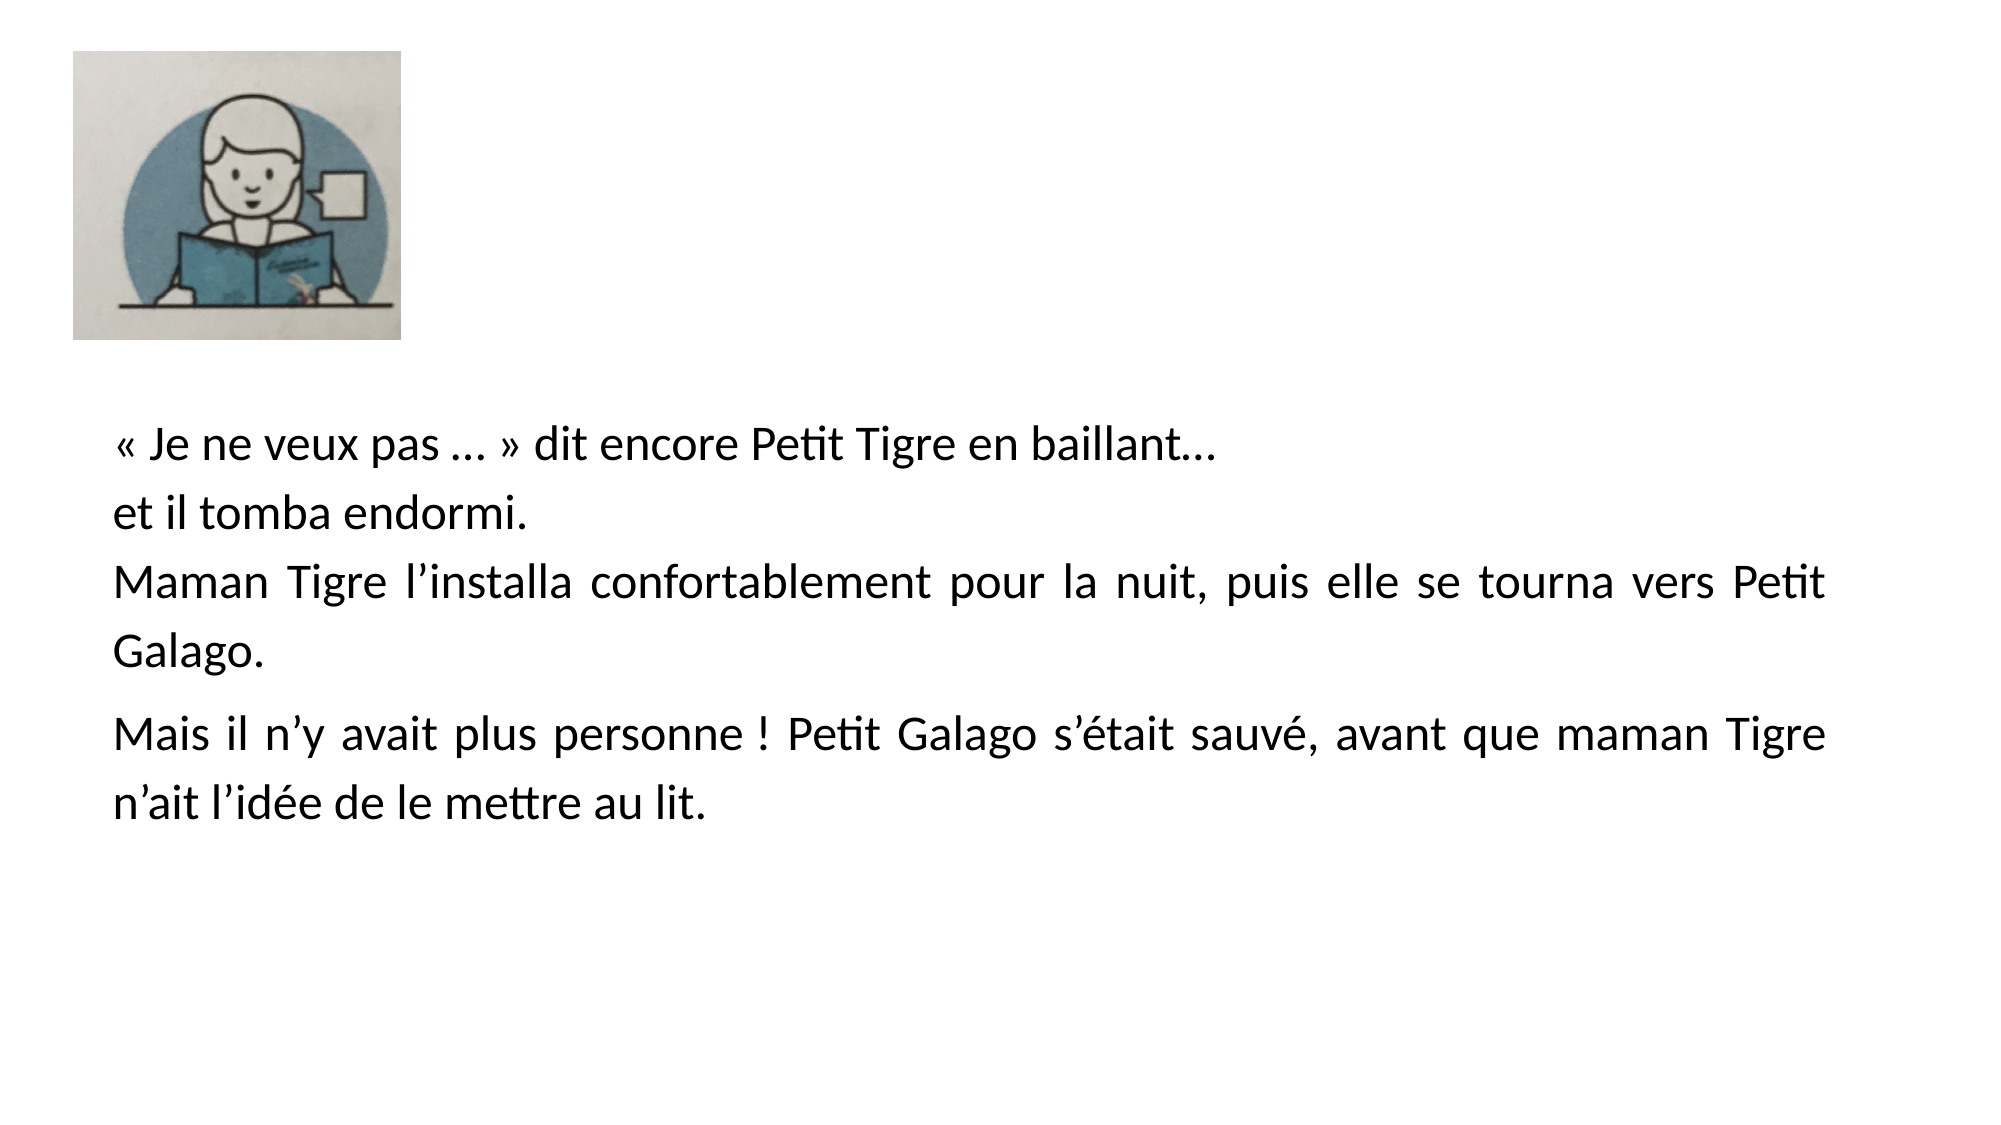

« Je ne veux pas … » dit encore Petit Tigre en baillant…
et il tomba endormi.
Maman Tigre l’installa confortablement pour la nuit, puis elle se tourna vers Petit Galago.
Mais il n’y avait plus personne ! Petit Galago s’était sauvé, avant que maman Tigre n’ait l’idée de le mettre au lit.